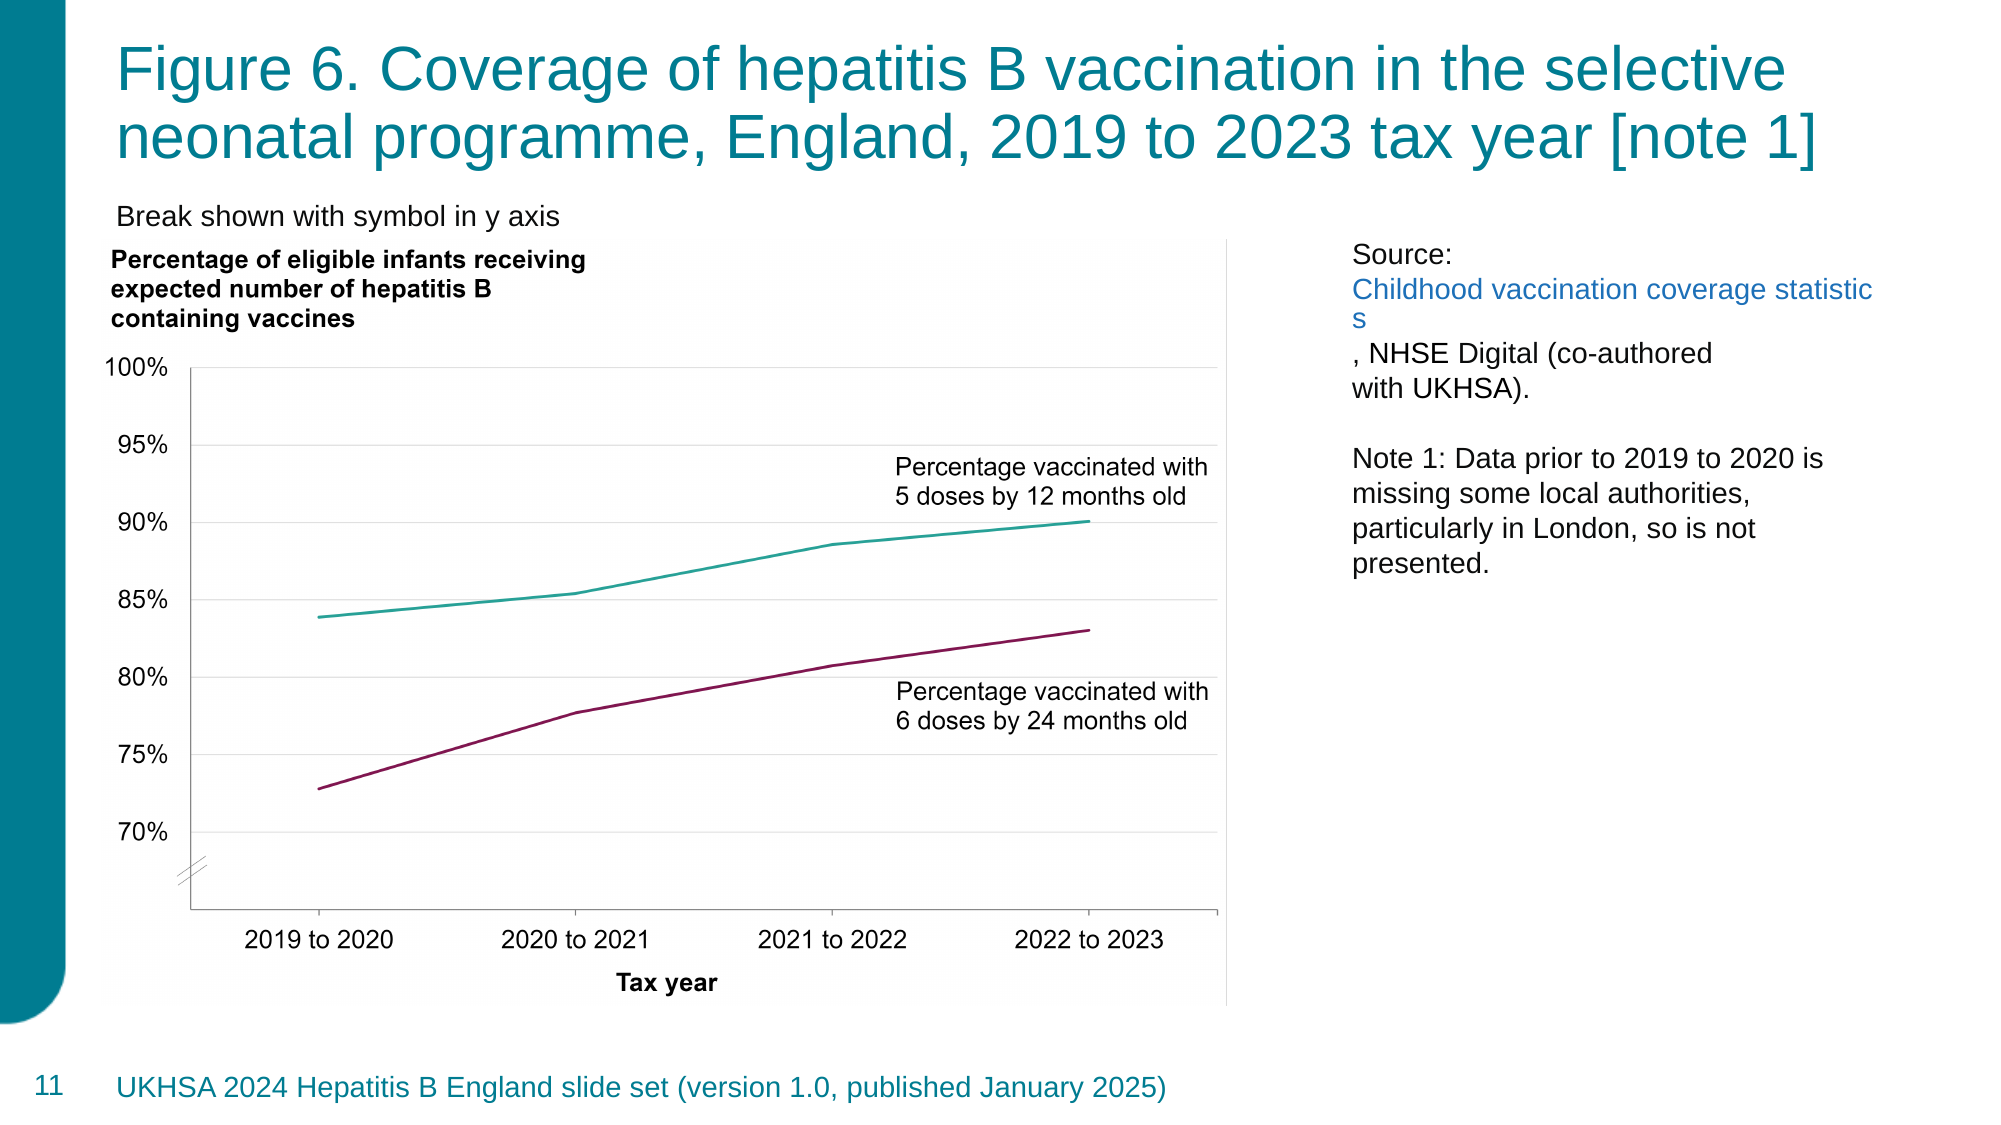

# Figure 6. Coverage of hepatitis B vaccination in the selective neonatal programme, England, 2019 to 2023 tax year [note 1]
Break shown with symbol in y axis
Source: Childhood vaccination coverage statistics, NHSE Digital (co-authored with UKHSA).
Note 1: Data prior to 2019 to 2020 is missing some local authorities, particularly in London, so is not presented.
11
UKHSA 2024 Hepatitis B England slide set (version 1.0, published January 2025)